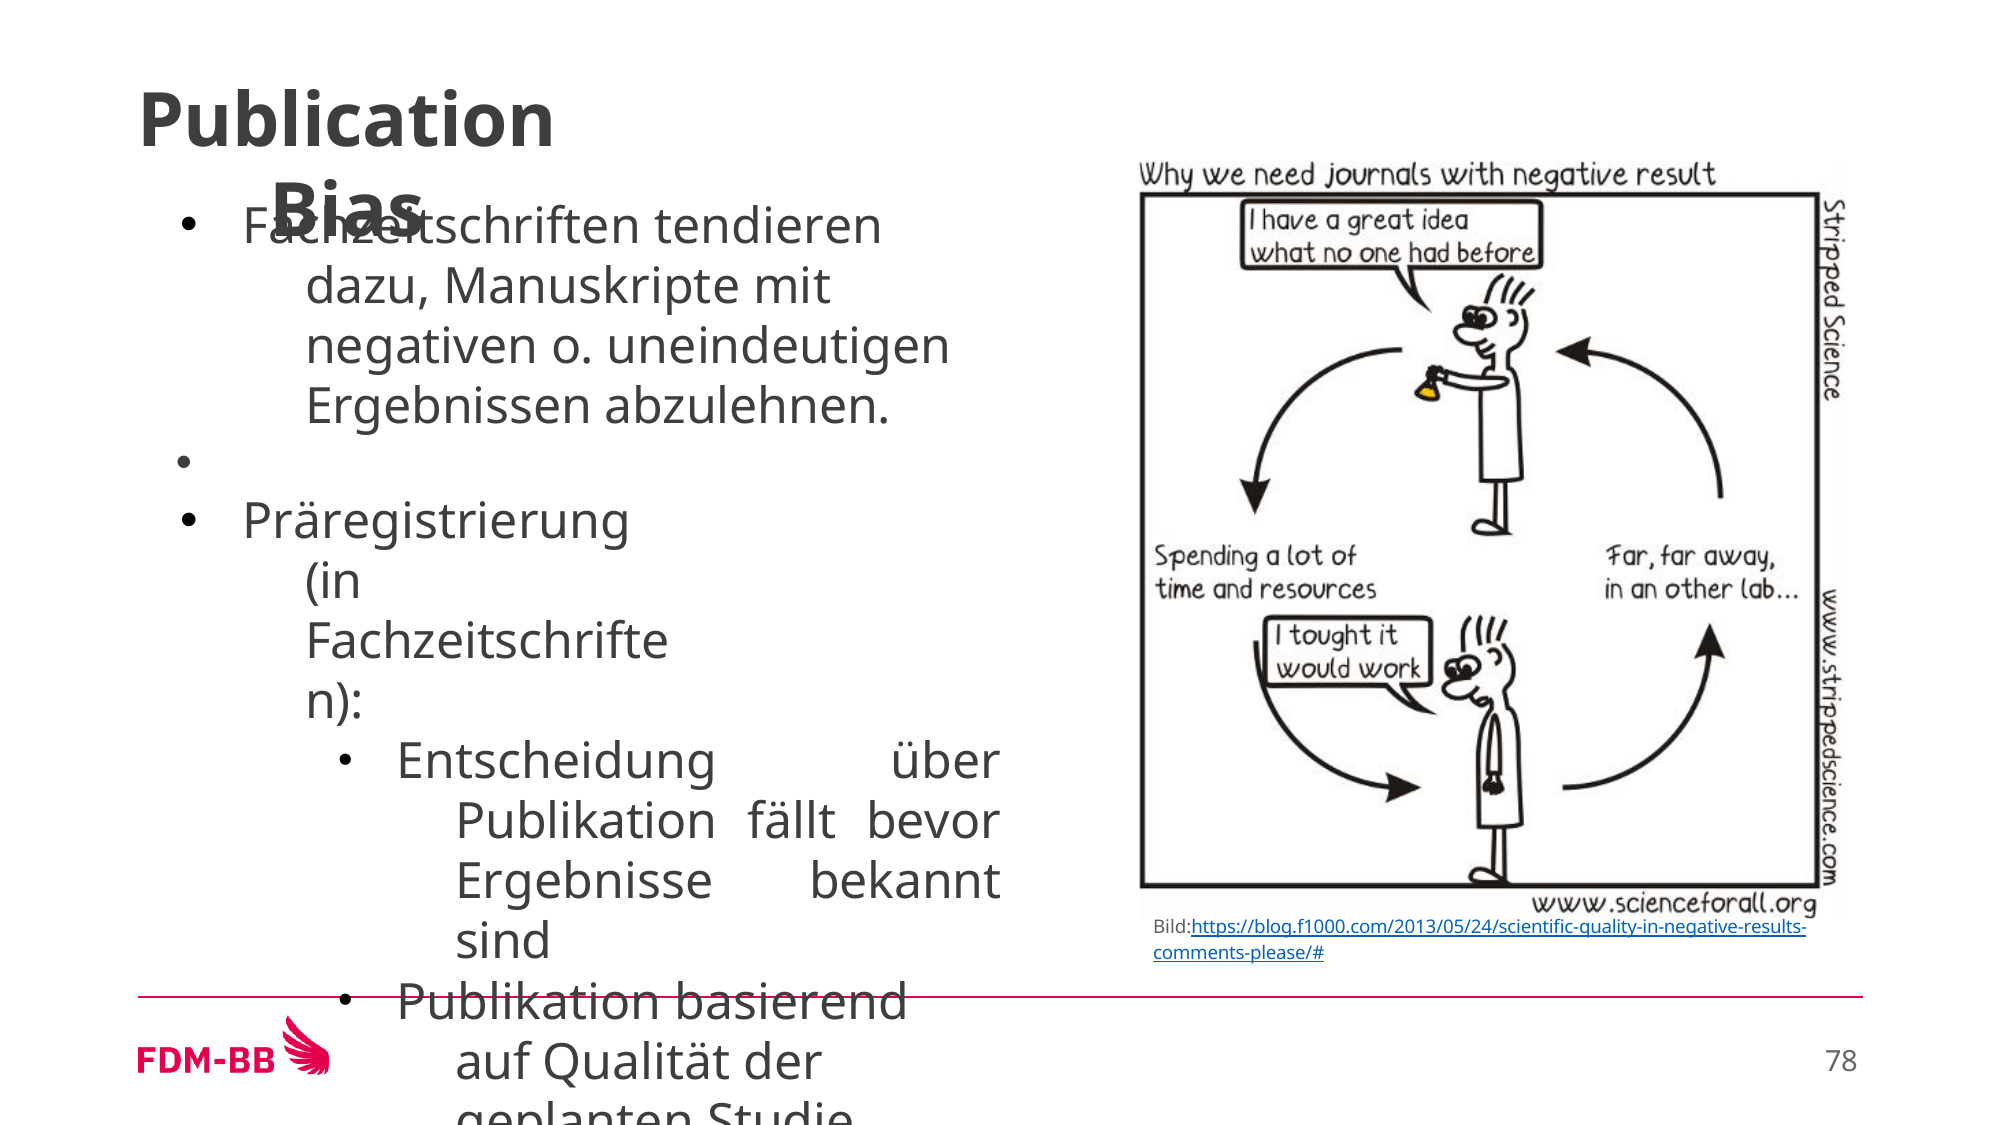

# Publication Bias
Fachzeitschriften tendieren dazu, Manuskripte mit negativen o. uneindeutigen Ergebnissen abzulehnen.
Präregistrierung (in Fachzeitschriften):
Entscheidung über Publikation fällt bevor Ergebnisse bekannt sind
Publikation basierend auf Qualität der geplanten Studie, unabhängig von Ergebnissen.
Bild:https://blog.f1000.com/2013/05/24/scientific-quality-in-negative-results-comments-please/#
52